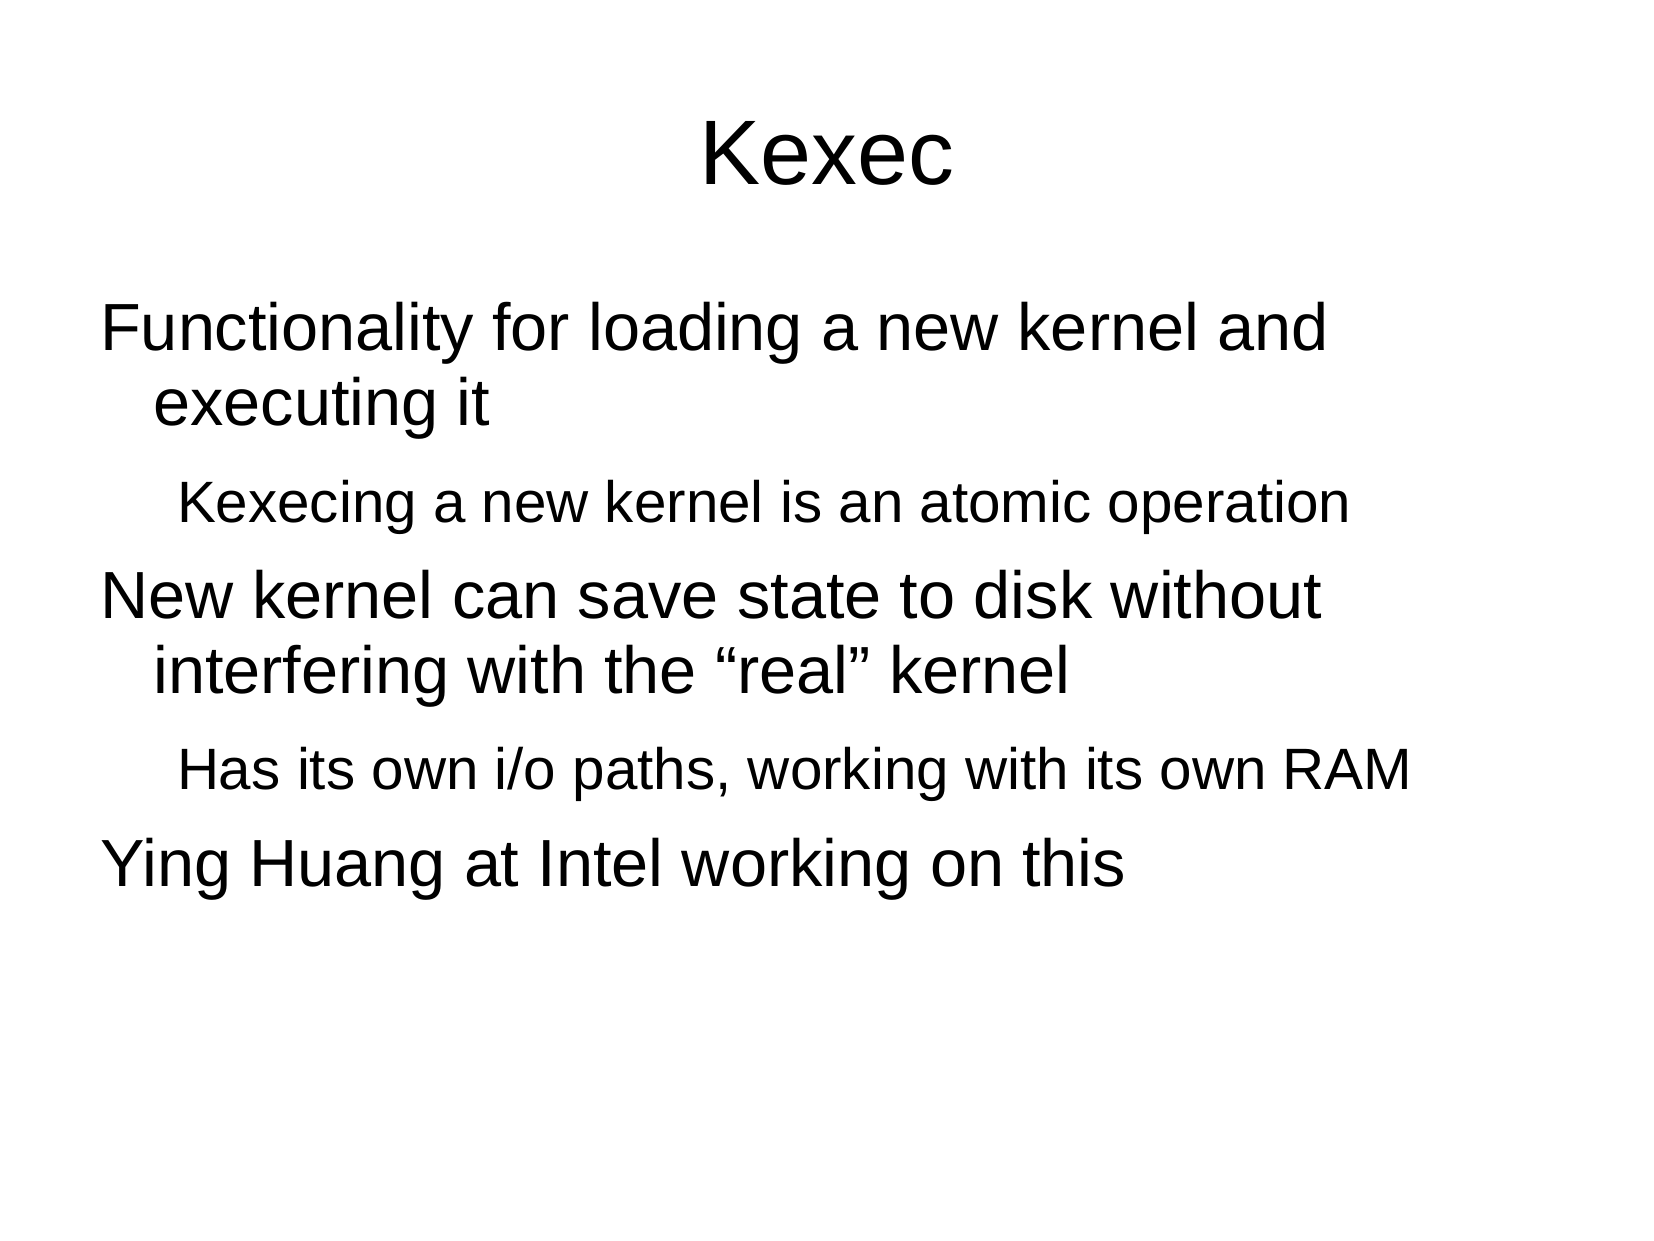

# Kexec
Functionality for loading a new kernel and executing it
Kexecing a new kernel is an atomic operation
New kernel can save state to disk without interfering with the “real” kernel
Has its own i/o paths, working with its own RAM
Ying Huang at Intel working on this